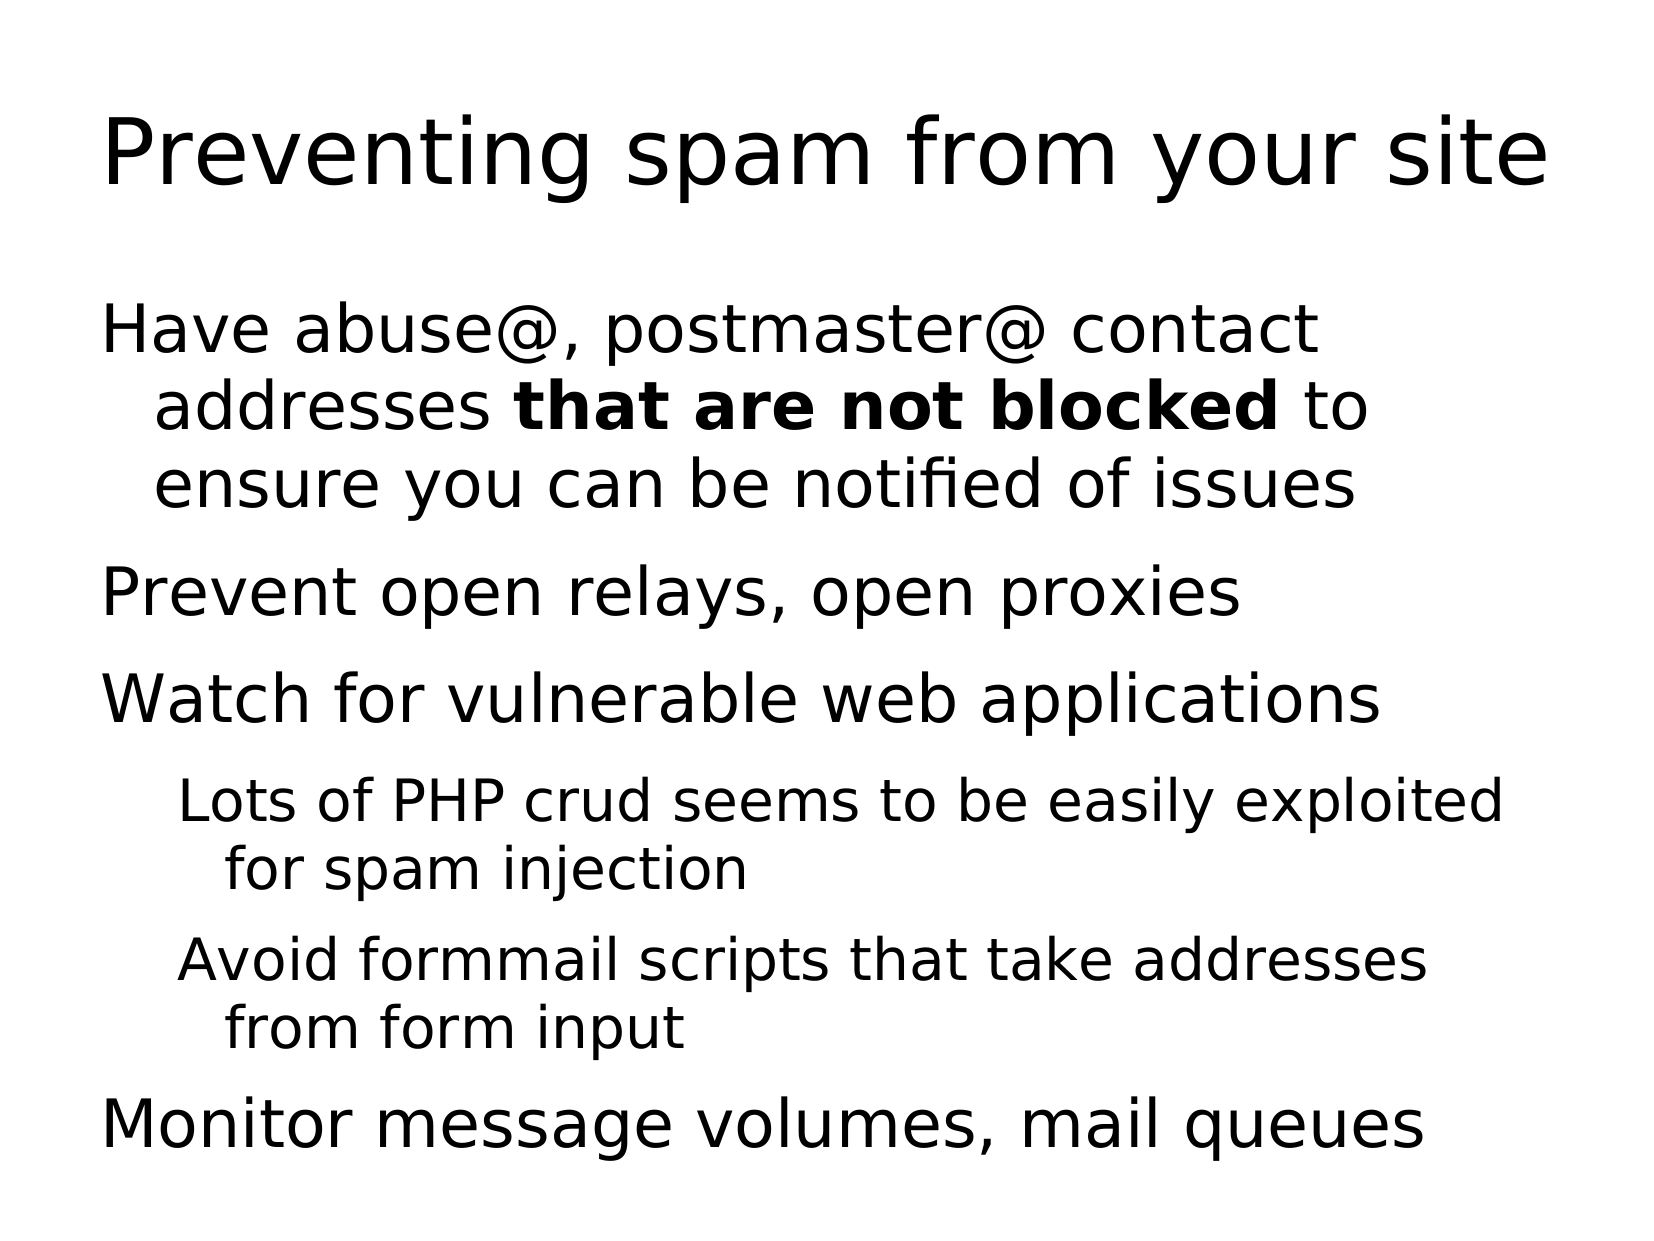

# Preventing spam from your site
Have abuse@, postmaster@ contact addresses that are not blocked to ensure you can be notified of issues
Prevent open relays, open proxies
Watch for vulnerable web applications
Lots of PHP crud seems to be easily exploited for spam injection
Avoid formmail scripts that take addresses from form input
Monitor message volumes, mail queues